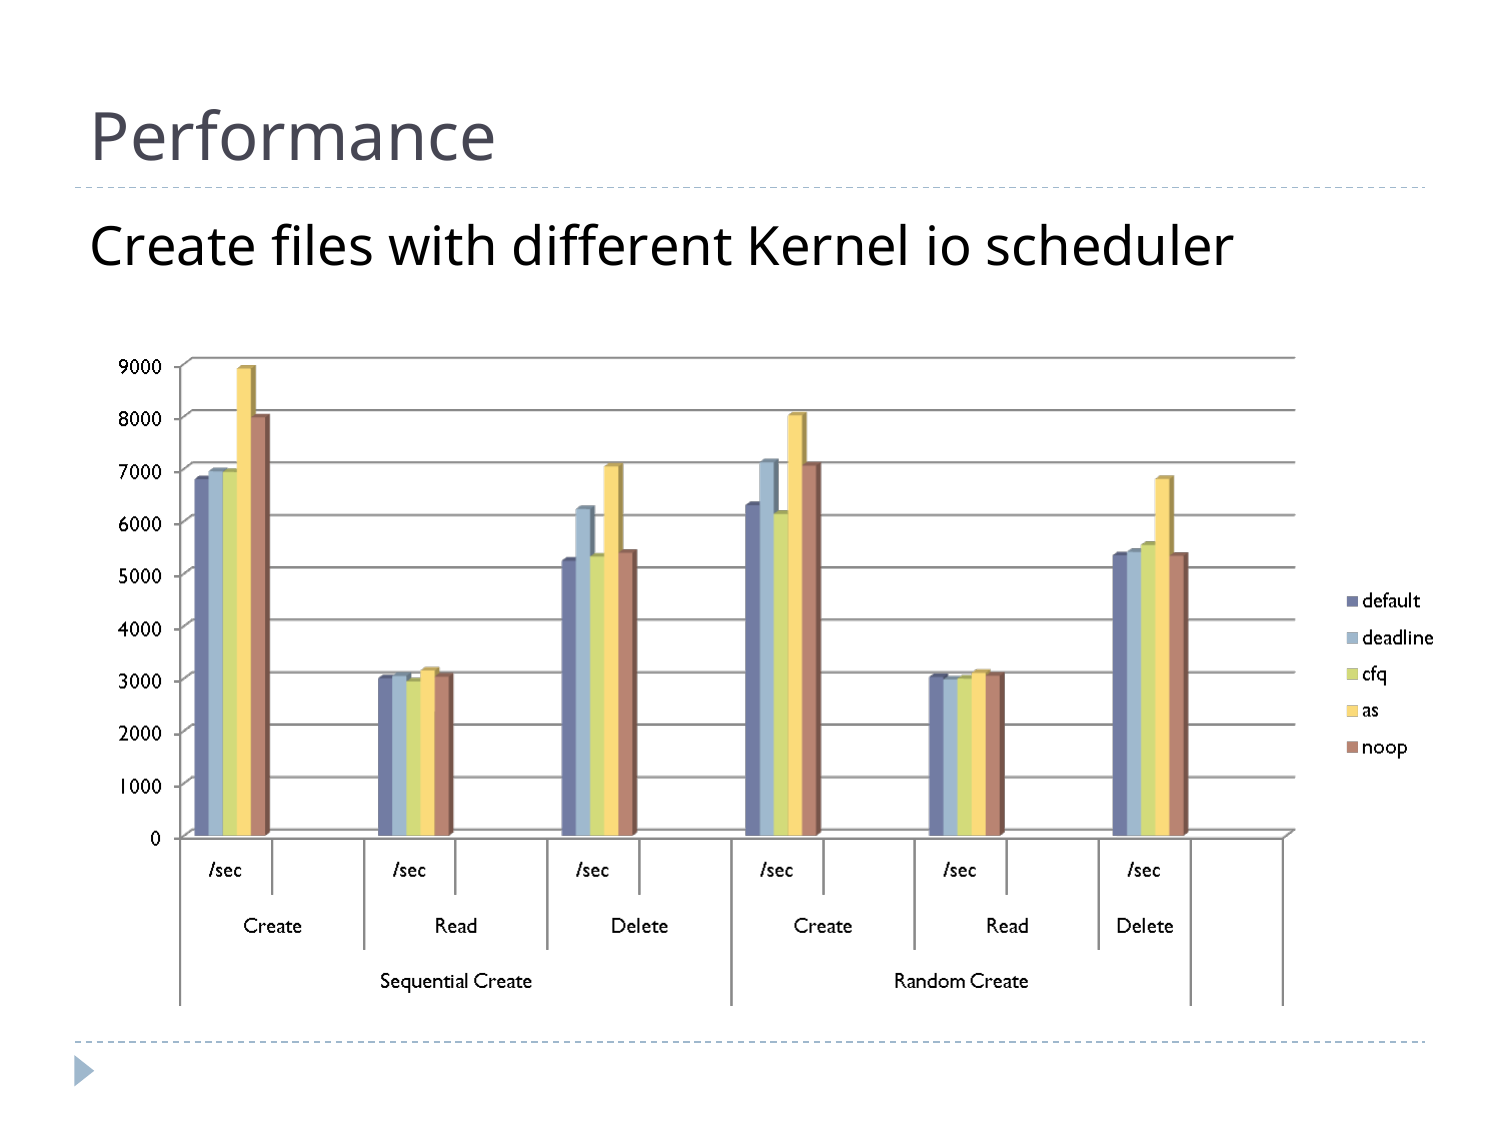

# Performance
Create files with different Kernel io scheduler